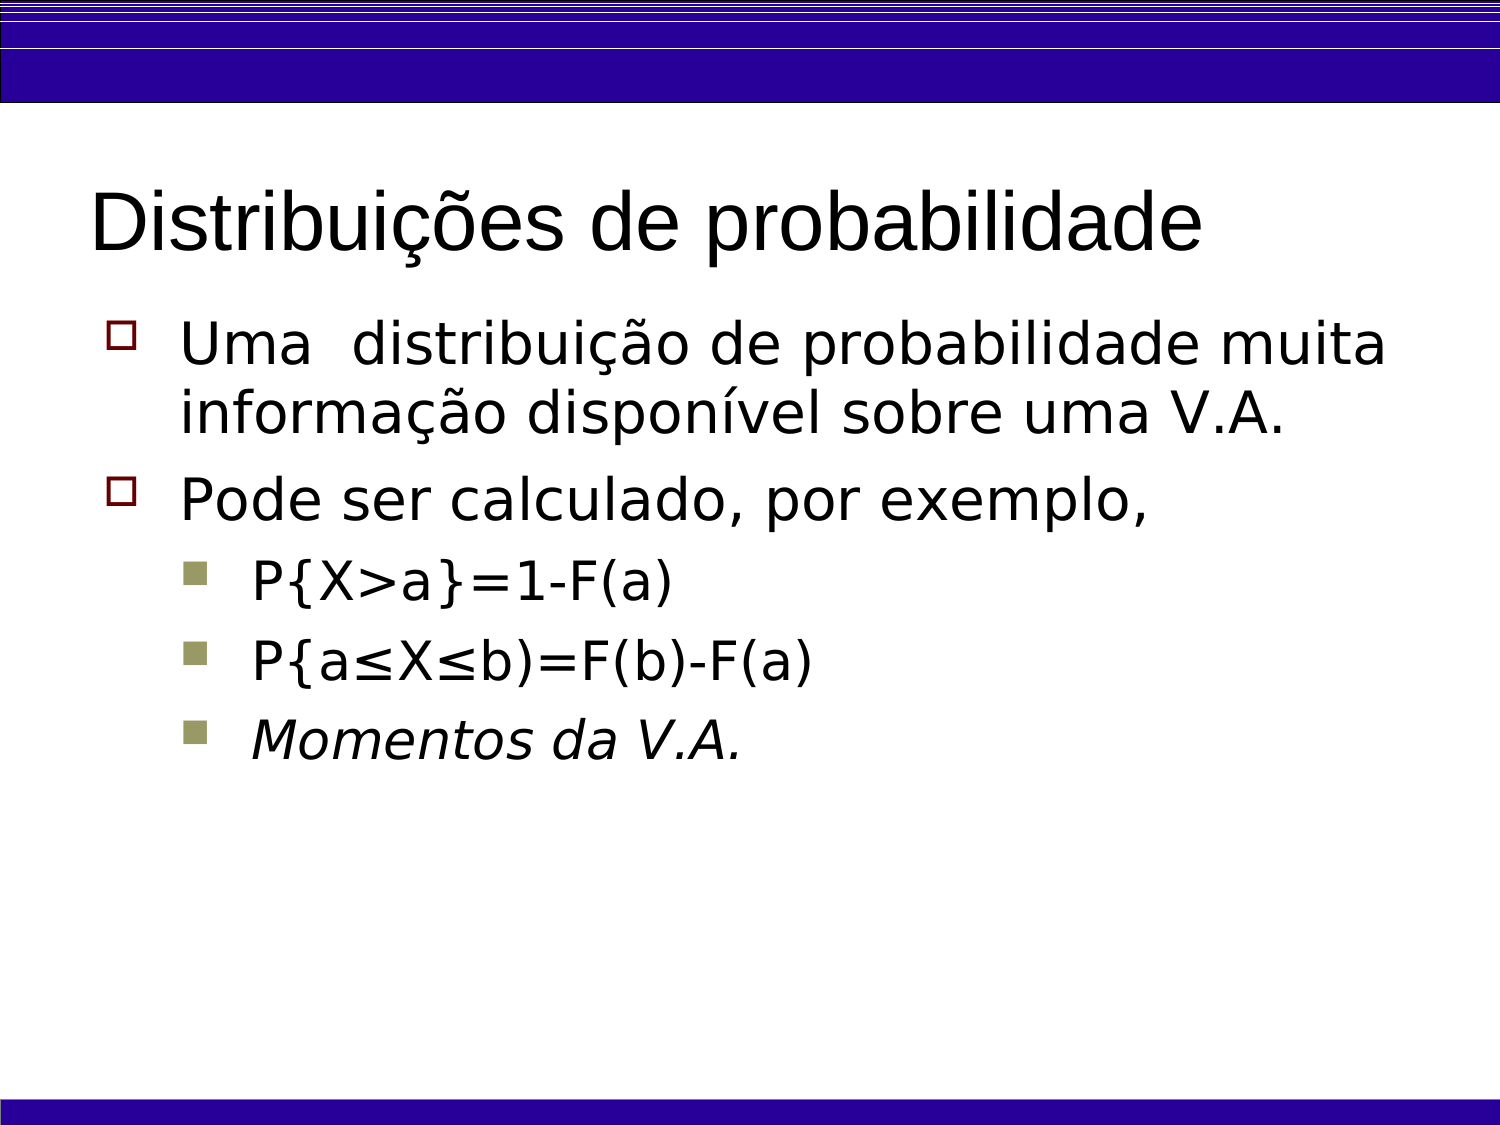

# Distribuições de probabilidade
Uma distribuição de probabilidade muita informação disponível sobre uma V.A.
Pode ser calculado, por exemplo,
P{X>a}=1-F(a)
P{a≤X≤b)=F(b)-F(a)
Momentos da V.A.